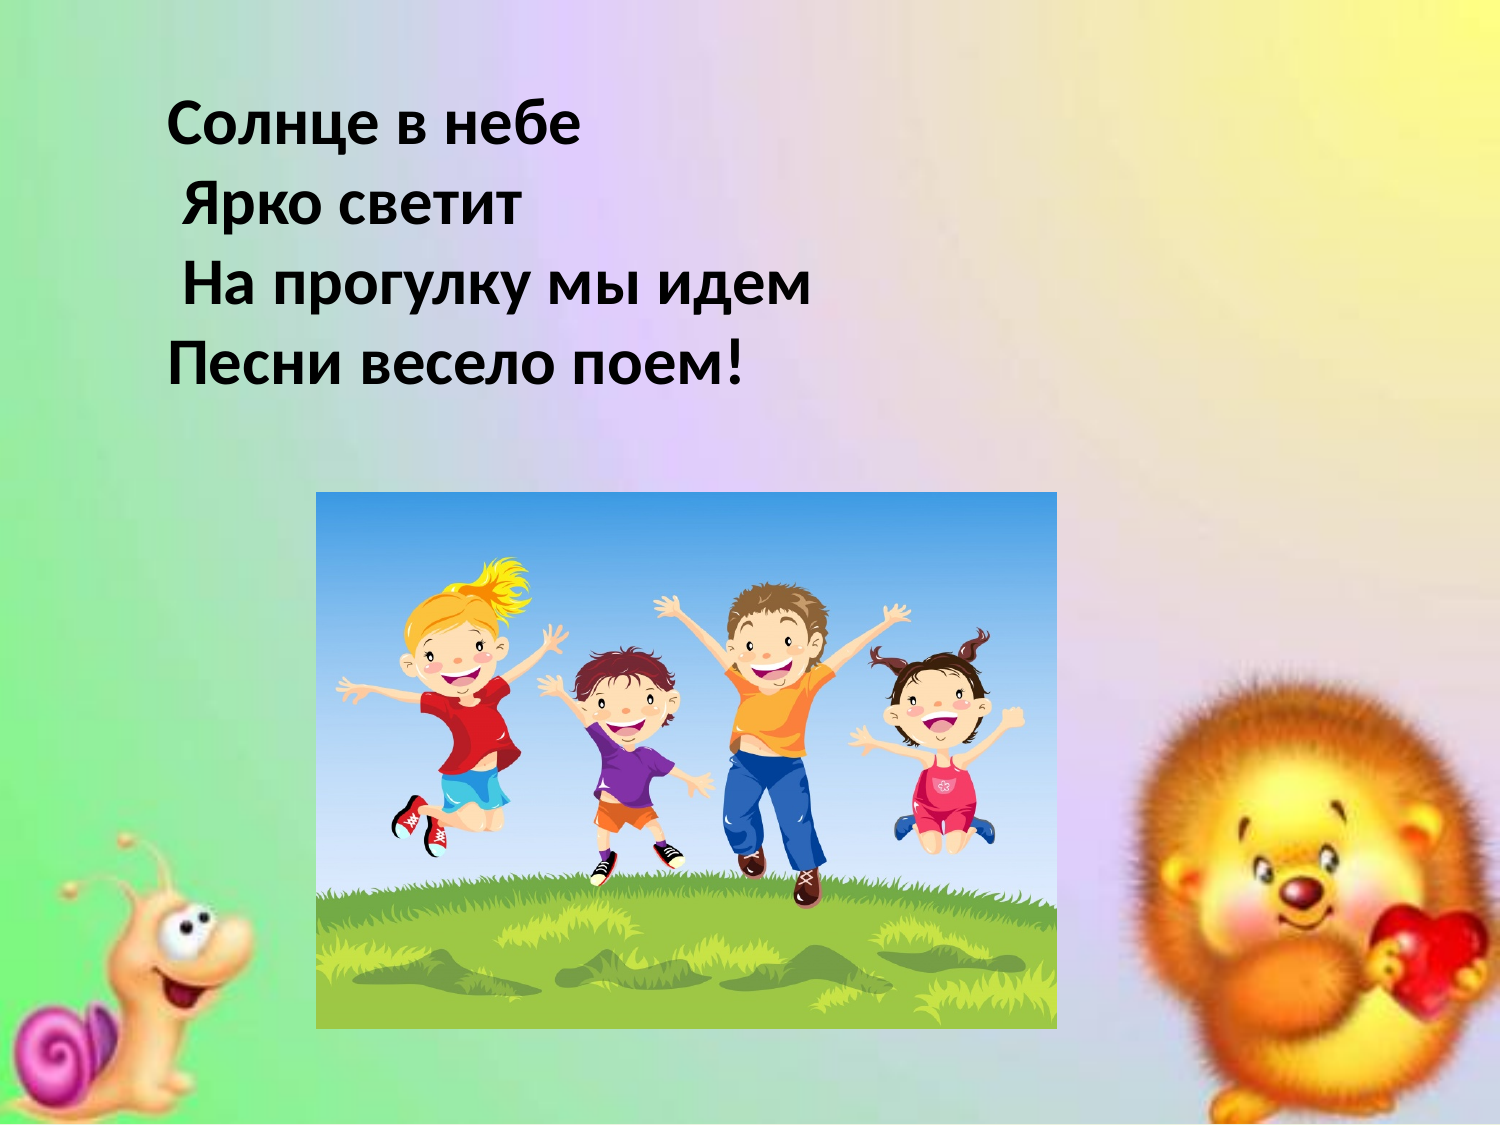

#
Солнце в небе
 Ярко светит
 На прогулку мы идем
Песни весело поем!